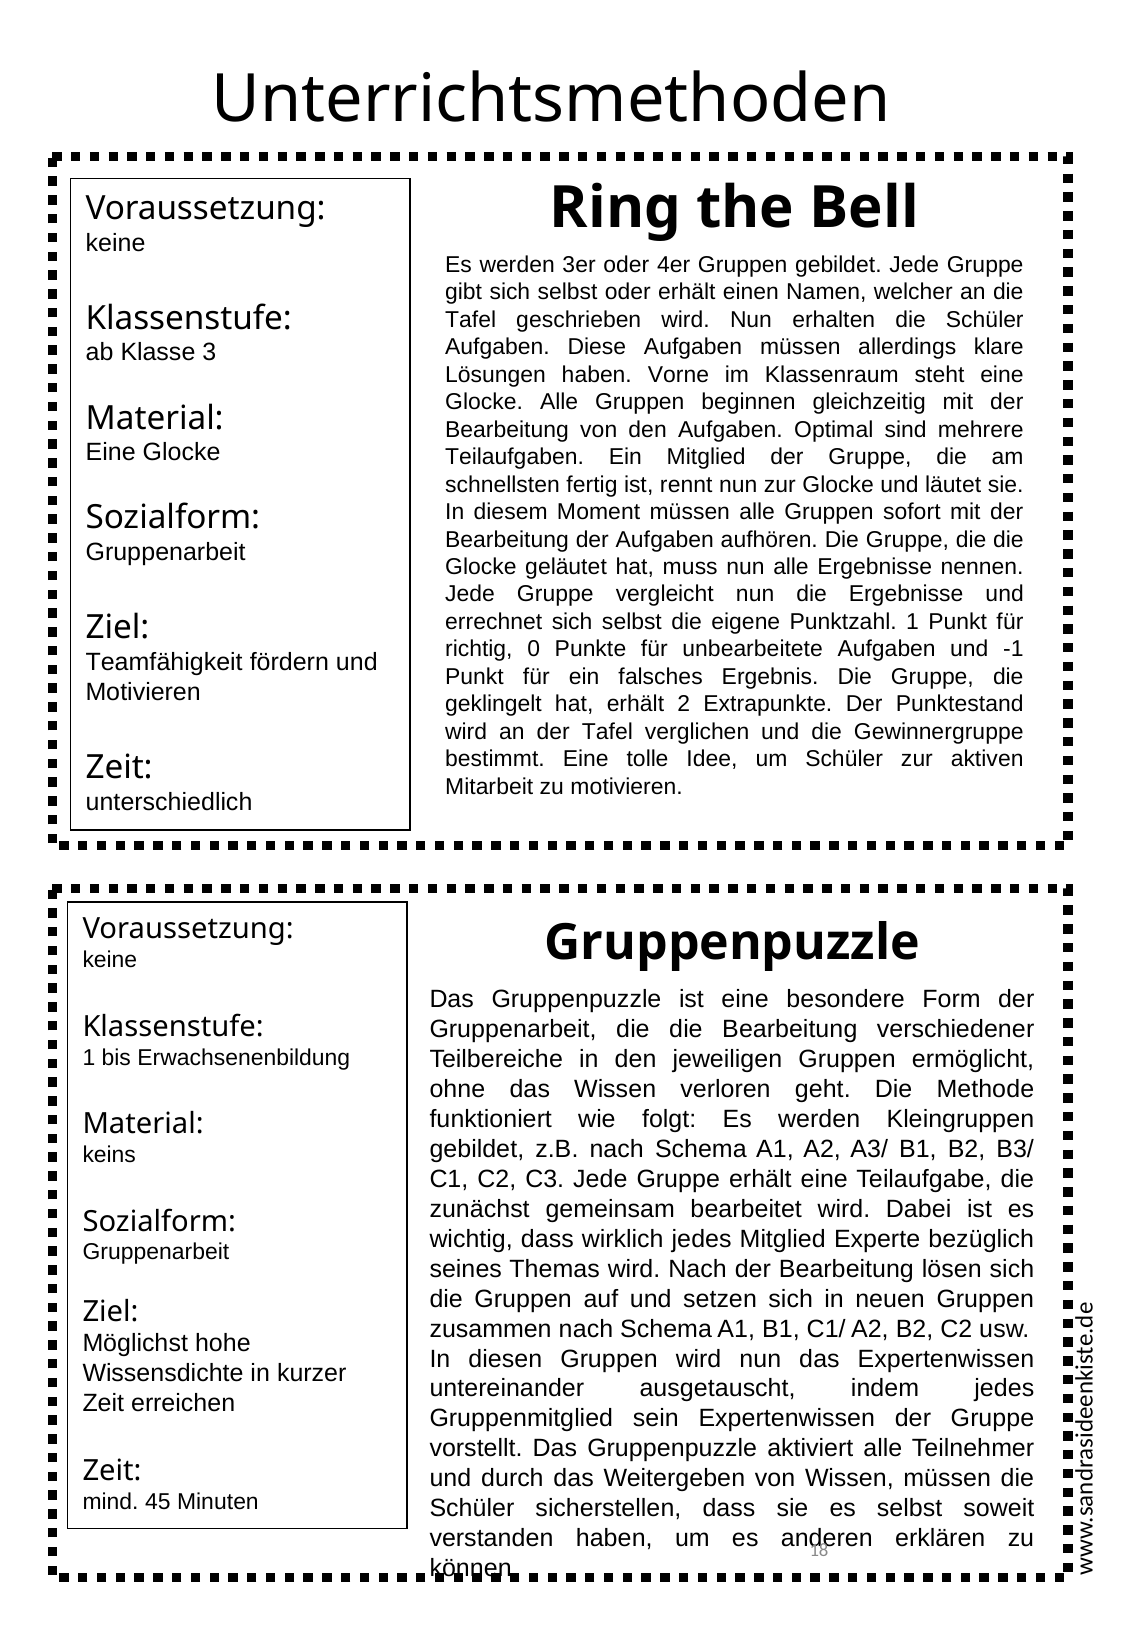

Unterrichtsmethoden
Ring the Bell
Voraussetzung:
keine
Klassenstufe:
ab Klasse 3
Material:
Eine Glocke
Sozialform:
Gruppenarbeit
Ziel:
Teamfähigkeit fördern und Motivieren
Zeit:
unterschiedlich
Es werden 3er oder 4er Gruppen gebildet. Jede Gruppe gibt sich selbst oder erhält einen Namen, welcher an die Tafel geschrieben wird. Nun erhalten die Schüler Aufgaben. Diese Aufgaben müssen allerdings klare Lösungen haben. Vorne im Klassenraum steht eine Glocke. Alle Gruppen beginnen gleichzeitig mit der Bearbeitung von den Aufgaben. Optimal sind mehrere Teilaufgaben. Ein Mitglied der Gruppe, die am schnellsten fertig ist, rennt nun zur Glocke und läutet sie. In diesem Moment müssen alle Gruppen sofort mit der Bearbeitung der Aufgaben aufhören. Die Gruppe, die die Glocke geläutet hat, muss nun alle Ergebnisse nennen. Jede Gruppe vergleicht nun die Ergebnisse und errechnet sich selbst die eigene Punktzahl. 1 Punkt für richtig, 0 Punkte für unbearbeitete Aufgaben und -1 Punkt für ein falsches Ergebnis. Die Gruppe, die geklingelt hat, erhält 2 Extrapunkte. Der Punktestand wird an der Tafel verglichen und die Gewinnergruppe bestimmt. Eine tolle Idee, um Schüler zur aktiven Mitarbeit zu motivieren.
Voraussetzung:
keine
Klassenstufe:
1 bis Erwachsenenbildung
Material:
keins
Sozialform:
Gruppenarbeit
Ziel:
Möglichst hohe Wissensdichte in kurzer Zeit erreichen
Zeit:
mind. 45 Minuten
Gruppenpuzzle
Das Gruppenpuzzle ist eine besondere Form der Gruppenarbeit, die die Bearbeitung verschiedener Teilbereiche in den jeweiligen Gruppen ermöglicht, ohne das Wissen verloren geht. Die Methode funktioniert wie folgt: Es werden Kleingruppen gebildet, z.B. nach Schema A1, A2, A3/ B1, B2, B3/ C1, C2, C3. Jede Gruppe erhält eine Teilaufgabe, die zunächst gemeinsam bearbeitet wird. Dabei ist es wichtig, dass wirklich jedes Mitglied Experte bezüglich seines Themas wird. Nach der Bearbeitung lösen sich die Gruppen auf und setzen sich in neuen Gruppen zusammen nach Schema A1, B1, C1/ A2, B2, C2 usw.
In diesen Gruppen wird nun das Expertenwissen untereinander ausgetauscht, indem jedes Gruppenmitglied sein Expertenwissen der Gruppe vorstellt. Das Gruppenpuzzle aktiviert alle Teilnehmer und durch das Weitergeben von Wissen, müssen die Schüler sicherstellen, dass sie es selbst soweit verstanden haben, um es anderen erklären zu können.
www.sandrasideenkiste.de